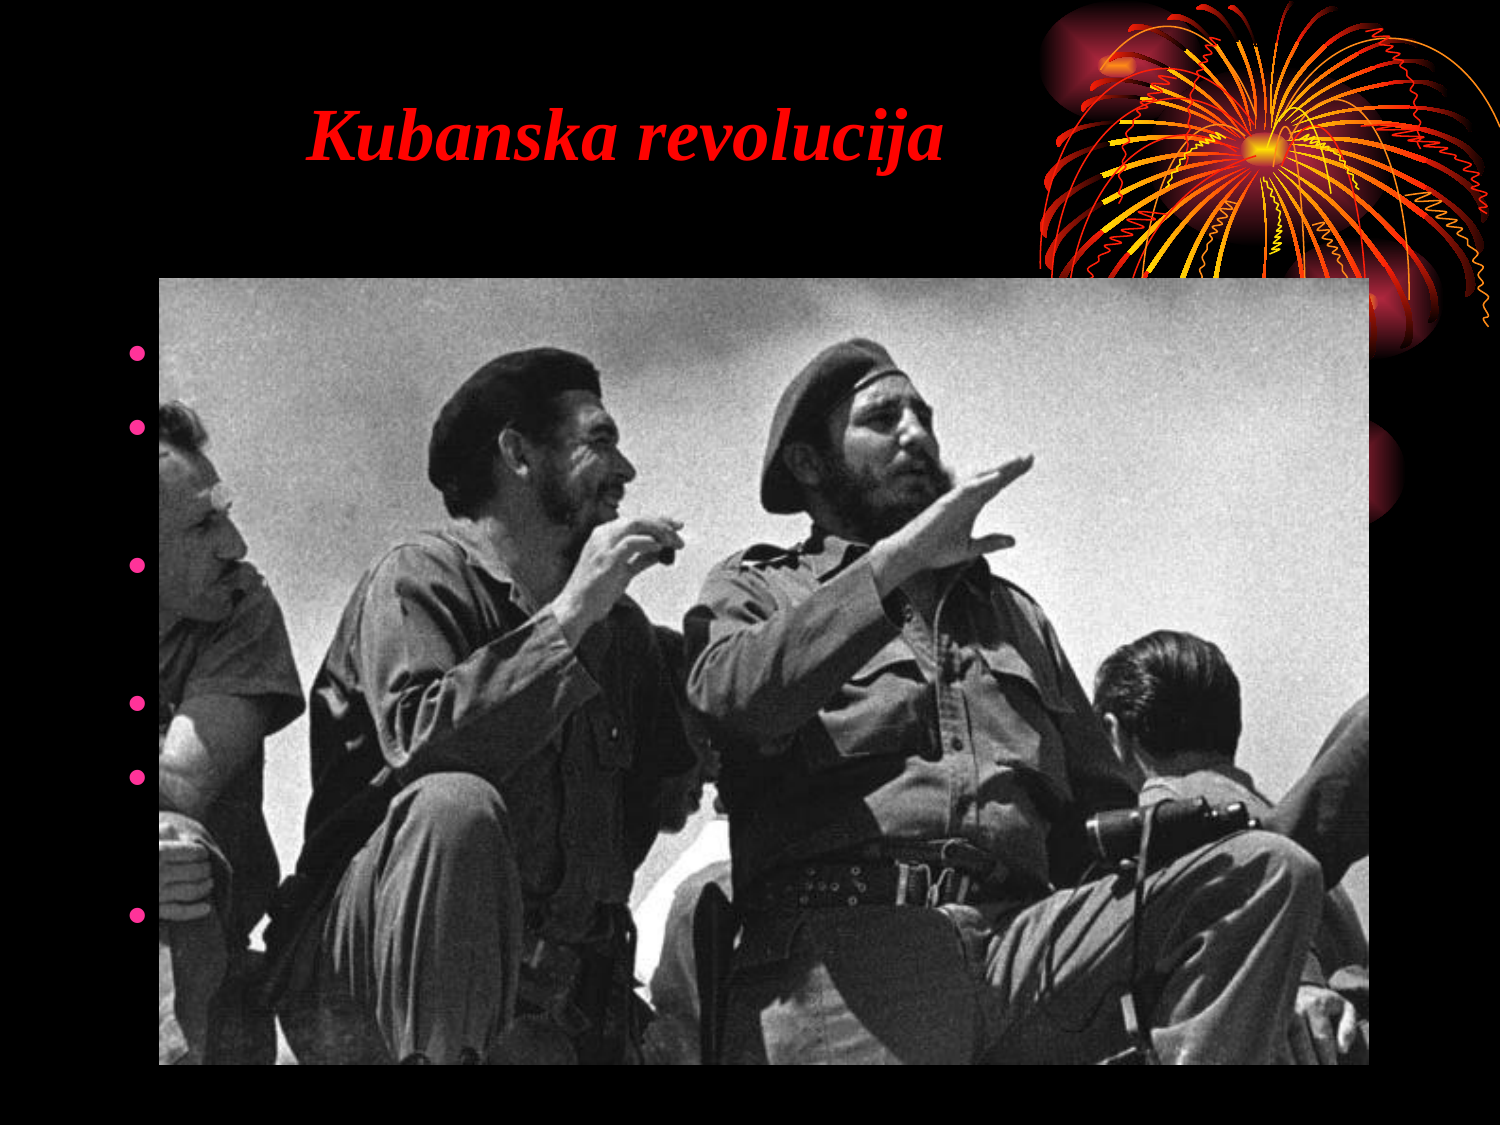

#
Kubanska revolucija
Spoprijatelitev s Raulom Castrom
Ernesto je povebljen v invazijo proti Batisti
Tam dobi vzdevek CHE(ei ti) s katrim se je potpisoval na vse listine
Decembra 1956 je Che ranjen
31.december Che-jeva najpomembnejša vojaška zmaga
Postane minister za industrijo